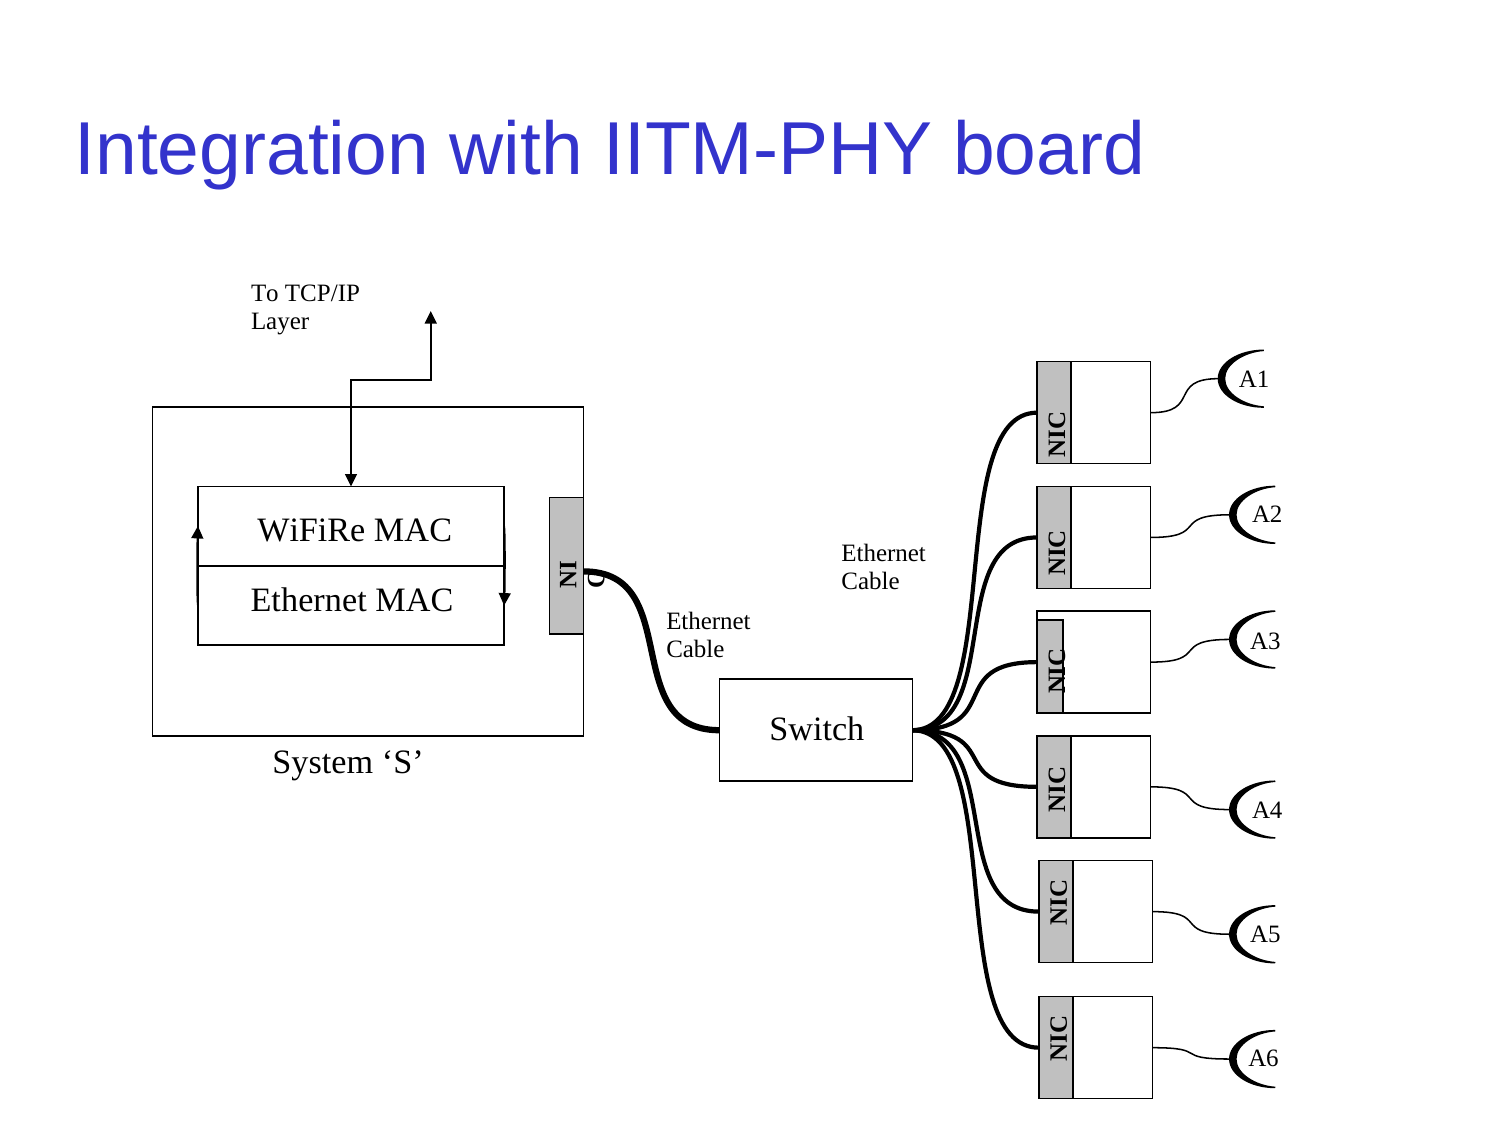

# Integration with IITM-PHY board
To TCP/IP Layer
A1
NIC
A2
WiFiRe MAC
NIC
NIC
Ethernet
Cable
Ethernet MAC
Ethernet
Cable
A3
NIC
Switch
System ‘S’
NIC
A4
NIC
A5
NIC
A6